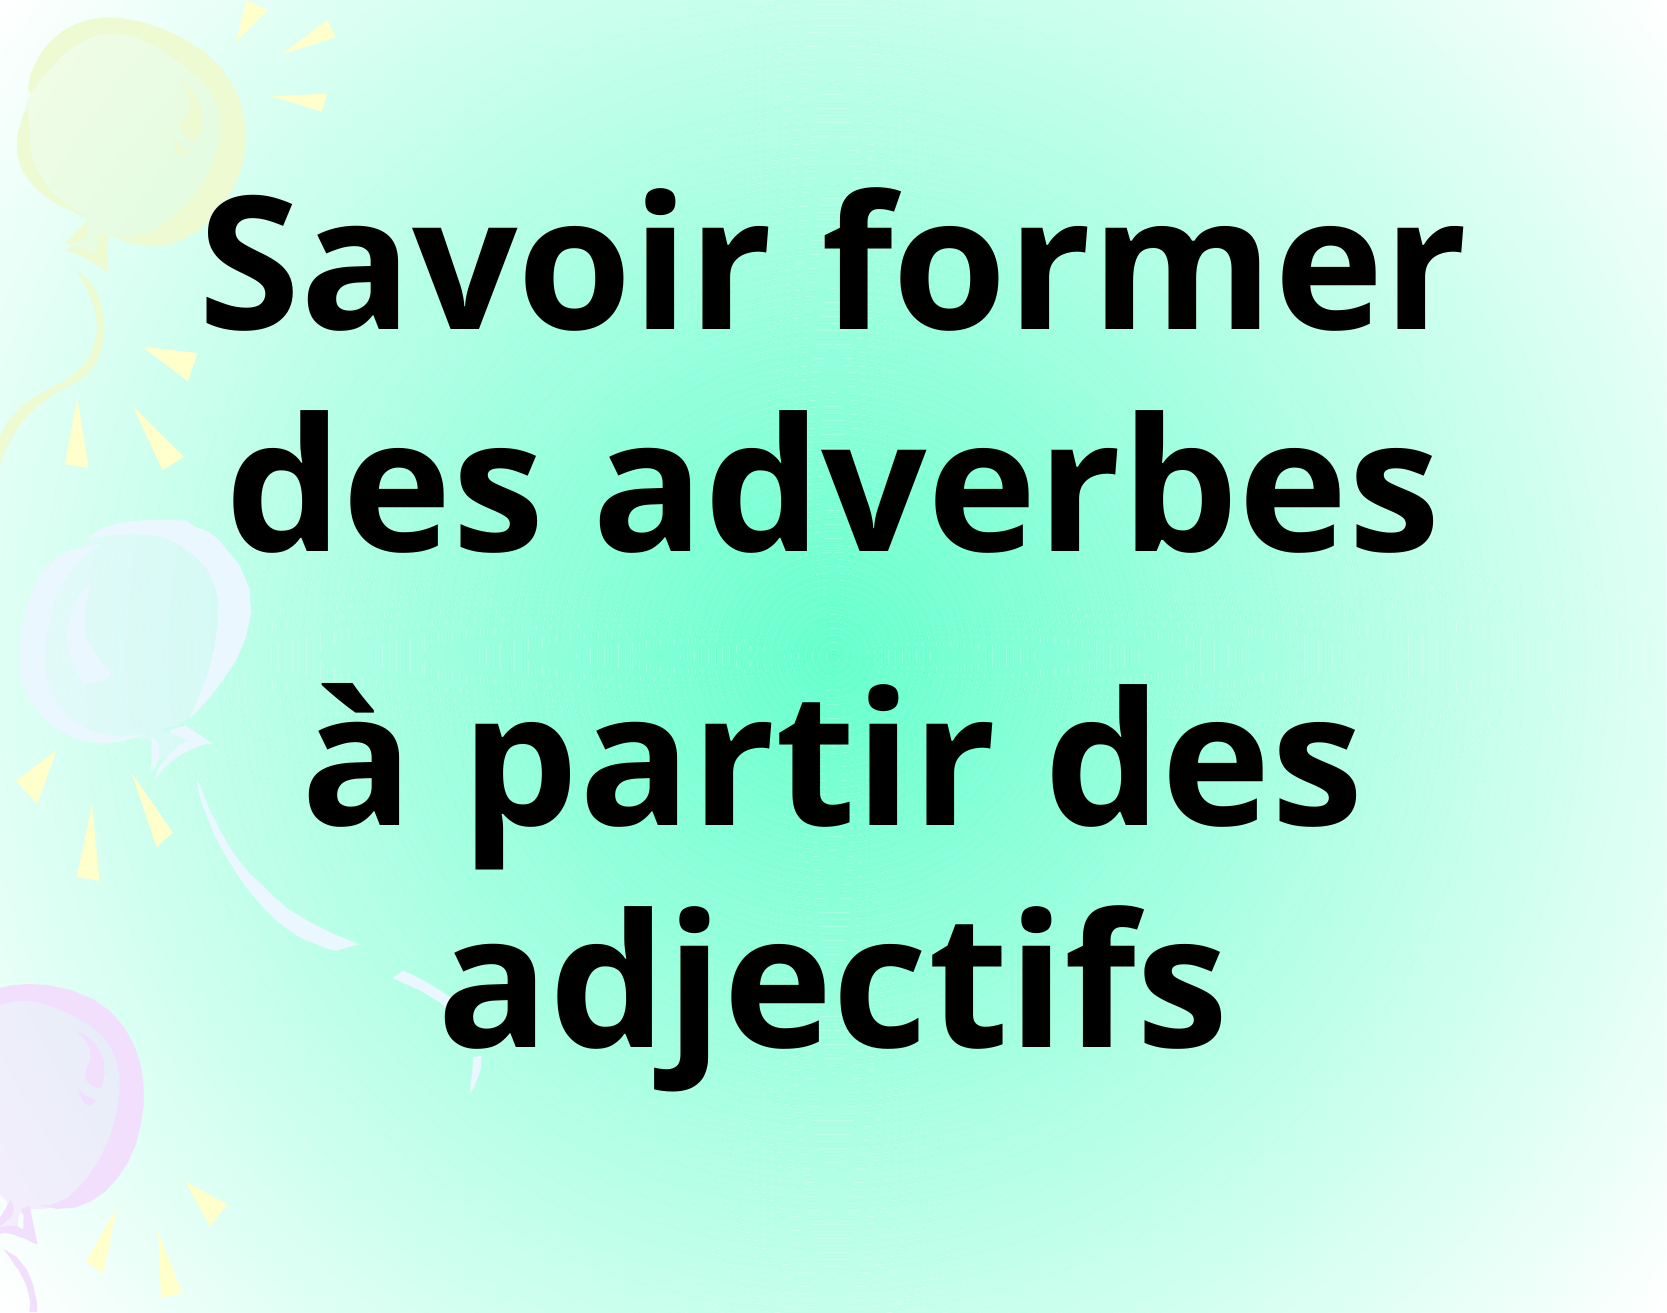

Savoir former des adverbes
à partir des adjectifs